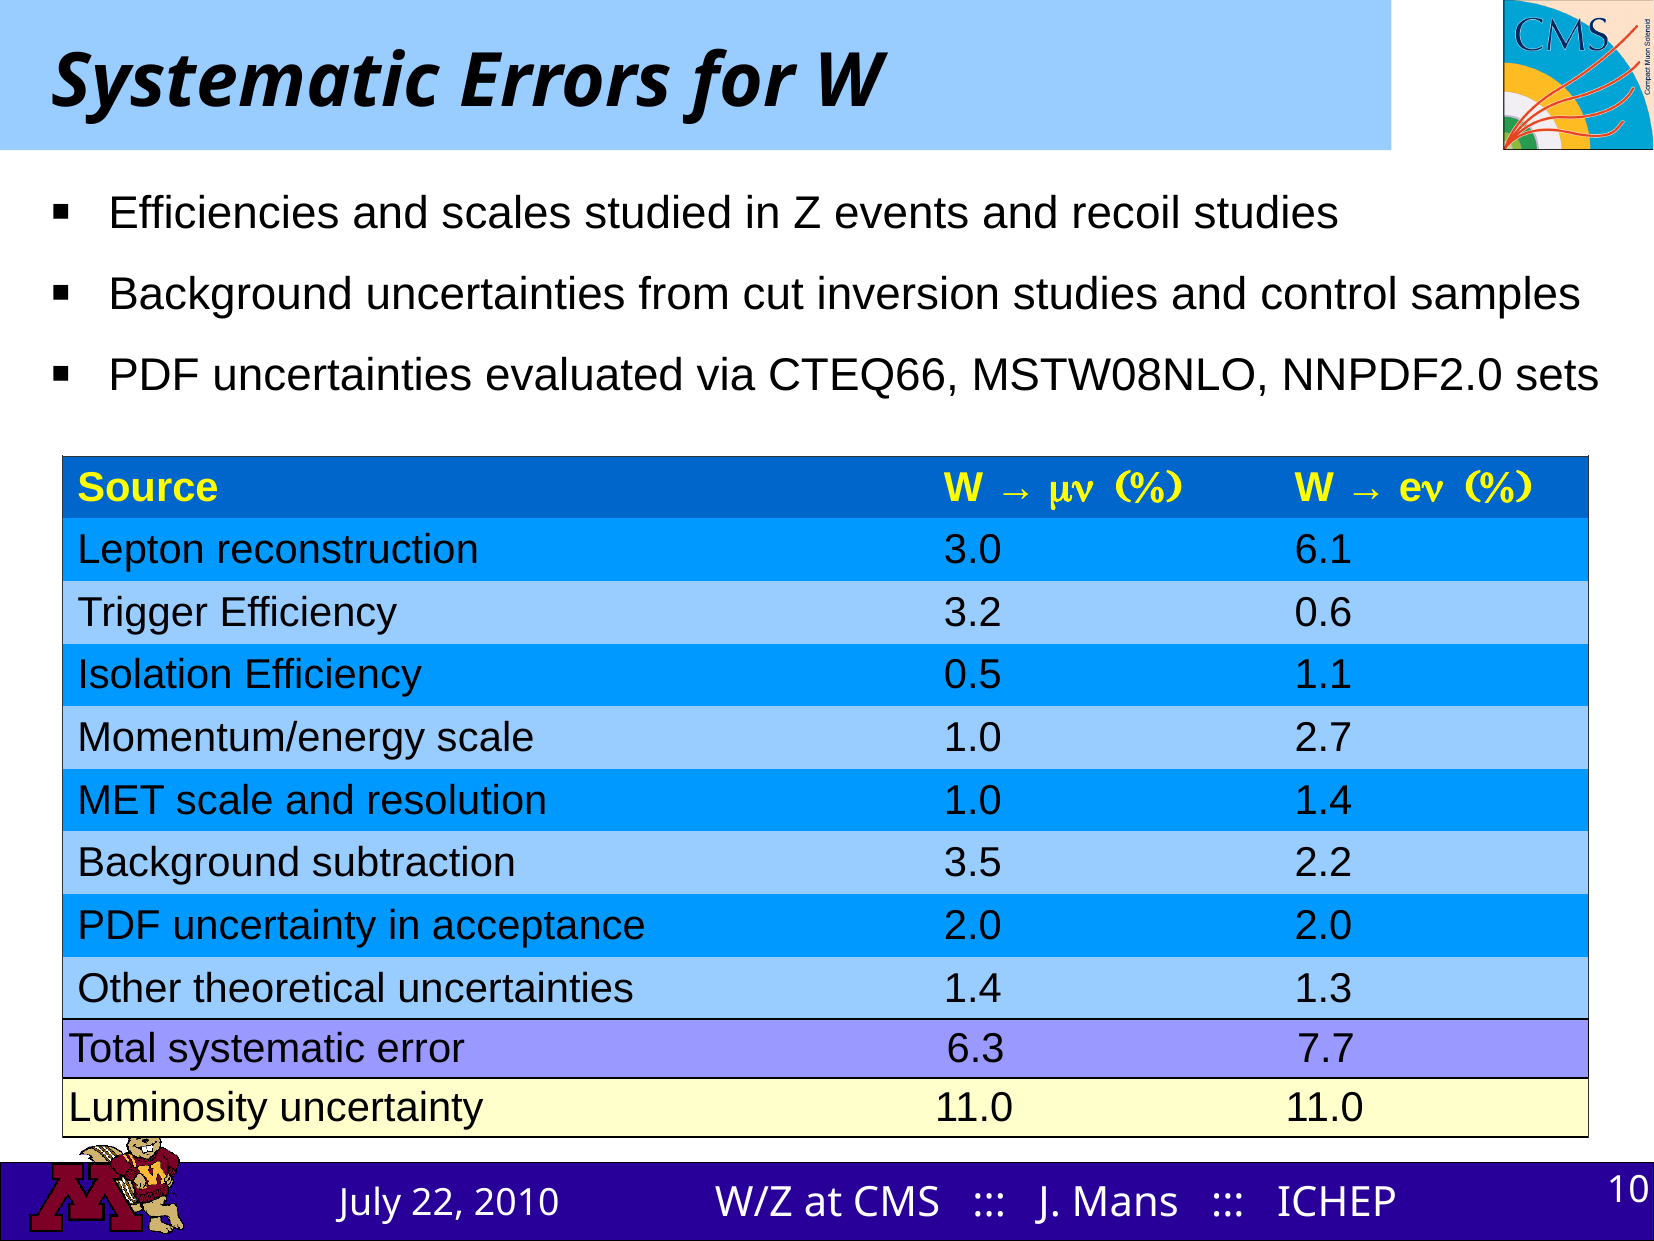

# Systematic Errors for W
Efficiencies and scales studied in Z events and recoil studies
Background uncertainties from cut inversion studies and control samples
PDF uncertainties evaluated via CTEQ66, MSTW08NLO, NNPDF2.0 sets
| Source | W → mn (%) | W → en (%) |
| --- | --- | --- |
| Lepton reconstruction | 3.0 | 6.1 |
| Trigger Efficiency | 3.2 | 0.6 |
| Isolation Efficiency | 0.5 | 1.1 |
| Momentum/energy scale | 1.0 | 2.7 |
| MET scale and resolution | 1.0 | 1.4 |
| Background subtraction | 3.5 | 2.2 |
| PDF uncertainty in acceptance | 2.0 | 2.0 |
| Other theoretical uncertainties | 1.4 | 1.3 |
| Total systematic error | 6.3 | 7.7 |
| Luminosity uncertainty | 11.0 | 11.0 |
10
W/Z at CMS ::: J. Mans ::: ICHEP
July 22, 2010